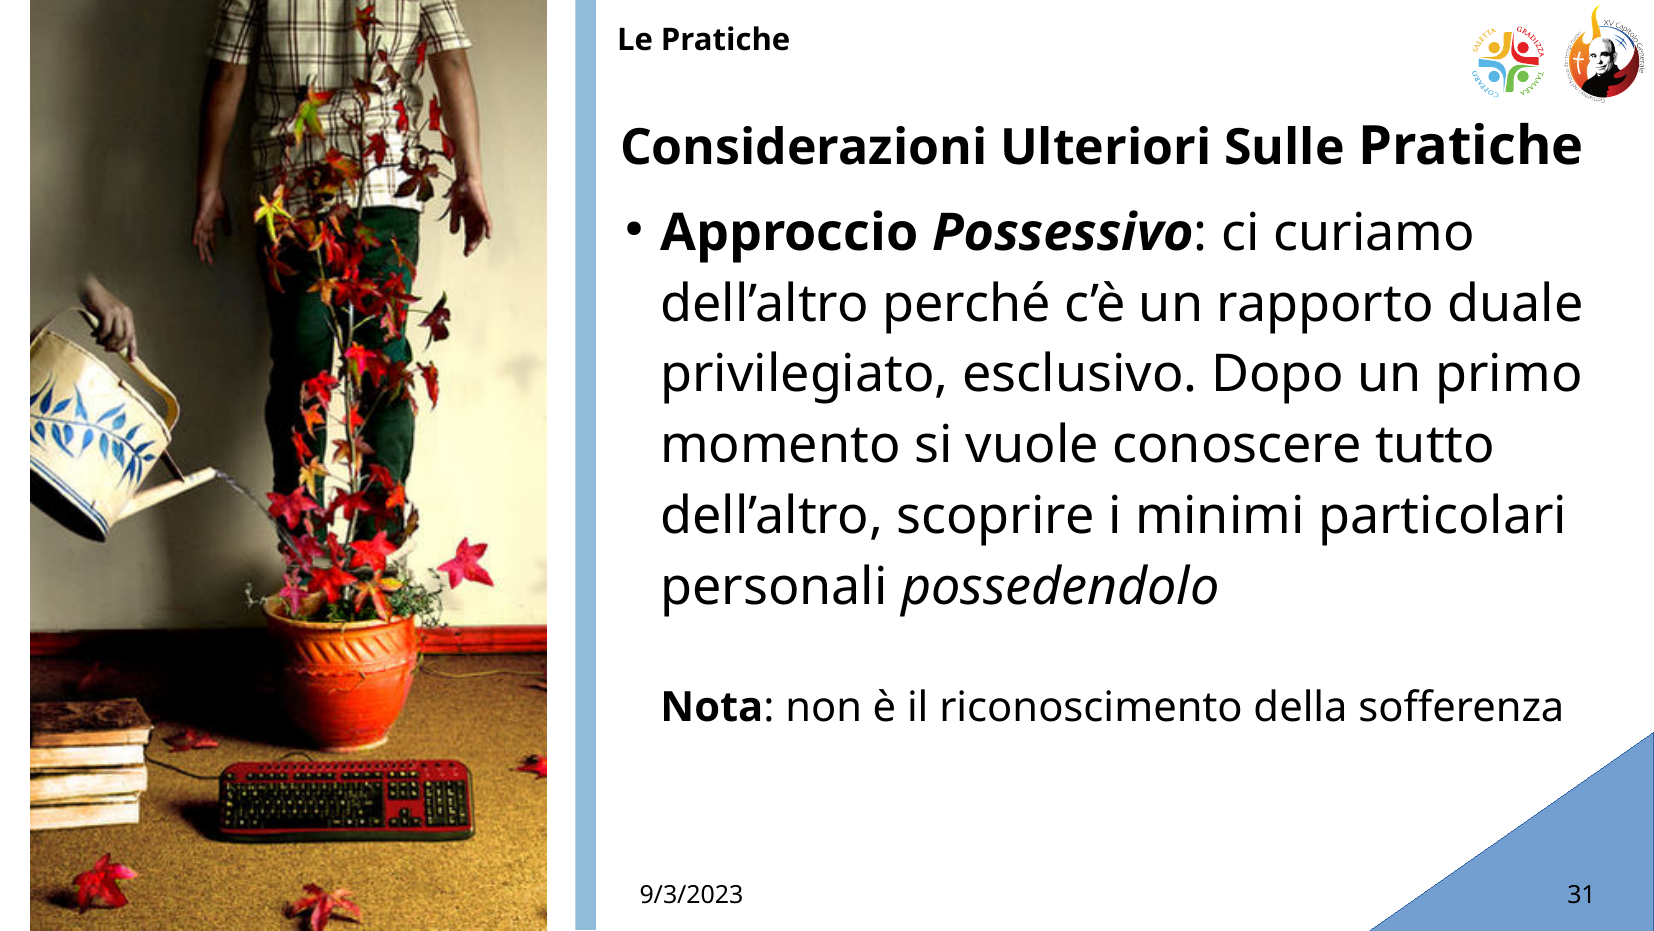

Le Pratiche
Considerazioni Ulteriori Sulle Pratiche
# Approccio Possessivo: ci curiamo dell’altro perché c’è un rapporto duale privilegiato, esclusivo. Dopo un primo momento si vuole conoscere tutto dell’altro, scoprire i minimi particolari personali possedendolo Nota: non è il riconoscimento della sofferenza